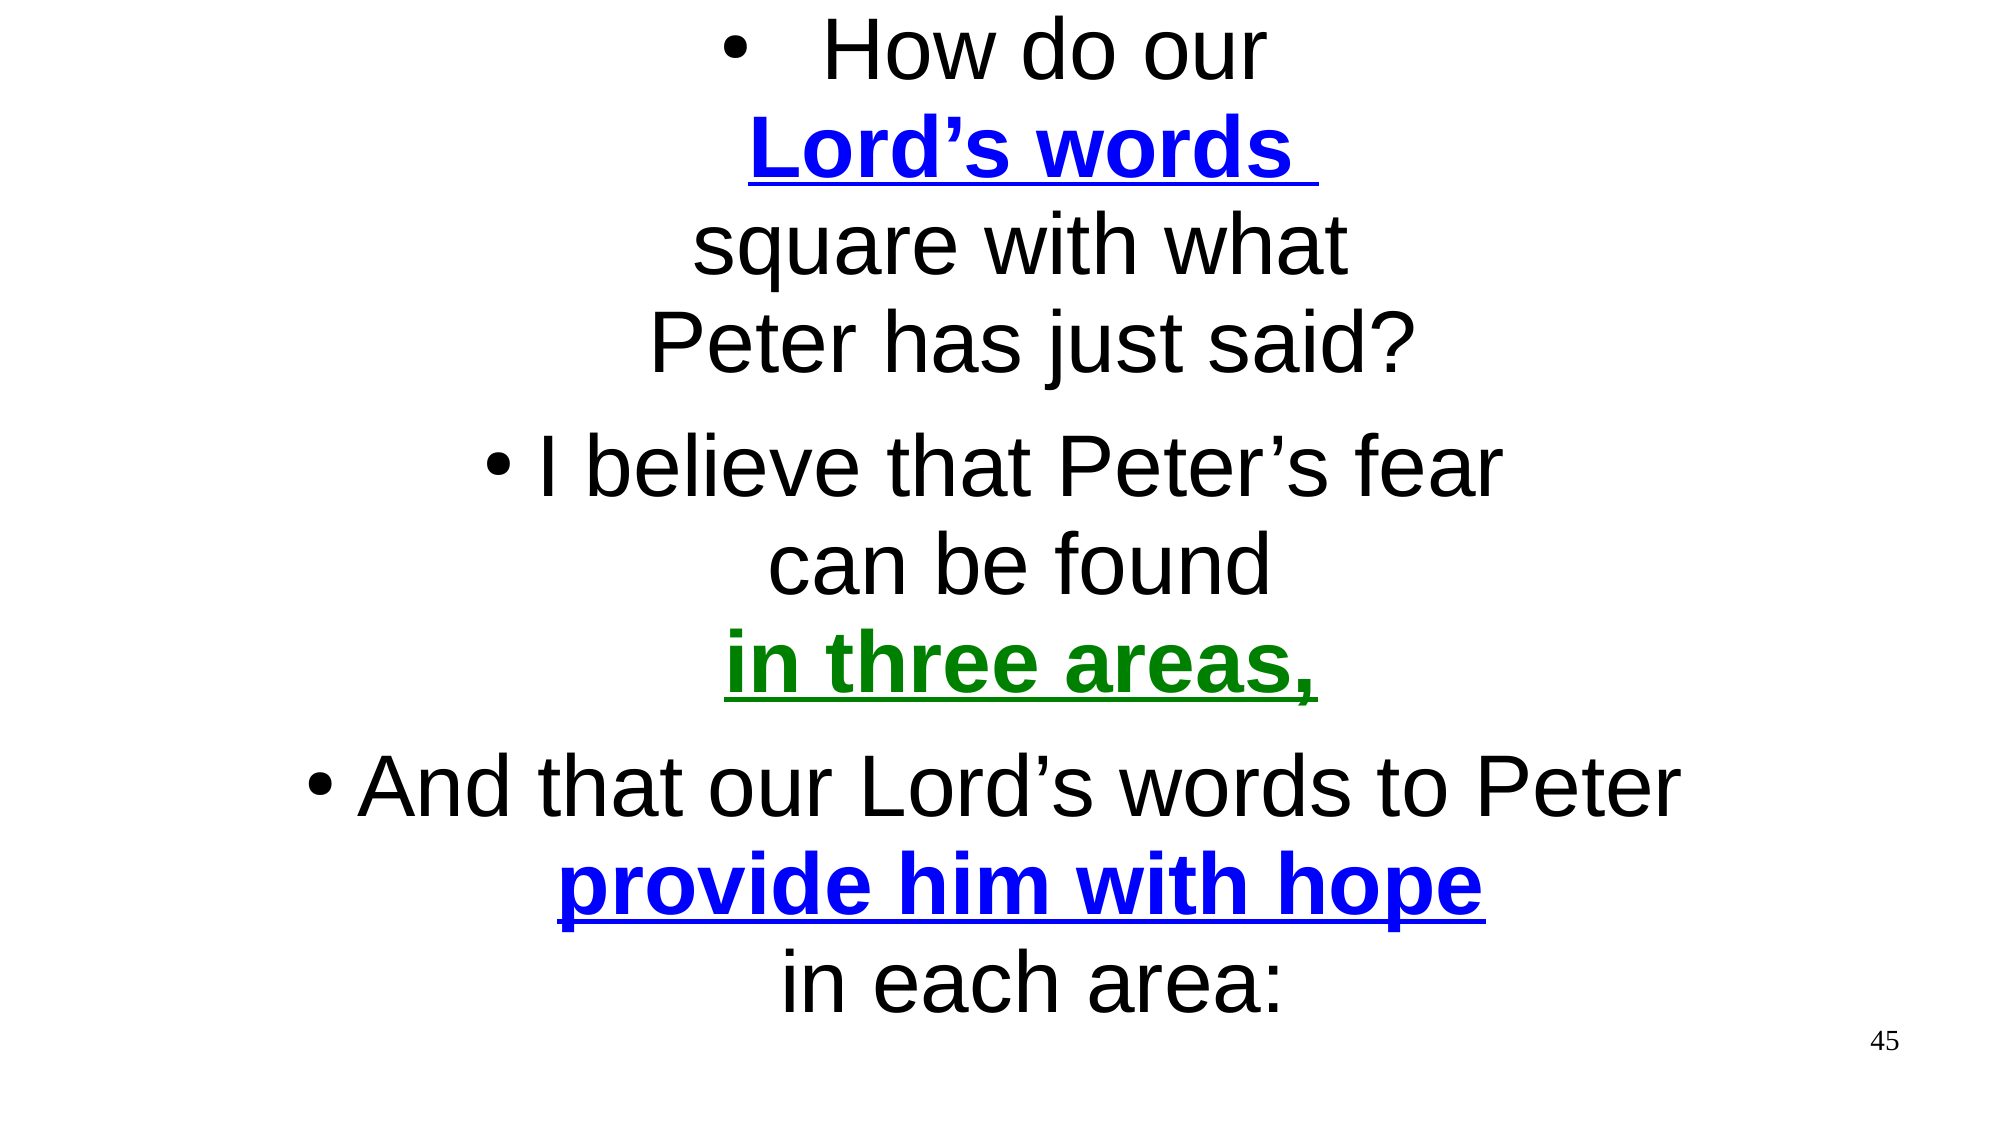

# How do our Lord’s words square with what Peter has just said?
I believe that Peter’s fear
can be found
in three areas,
And that our Lord’s words to Peter
provide him with hope
in each area:
45